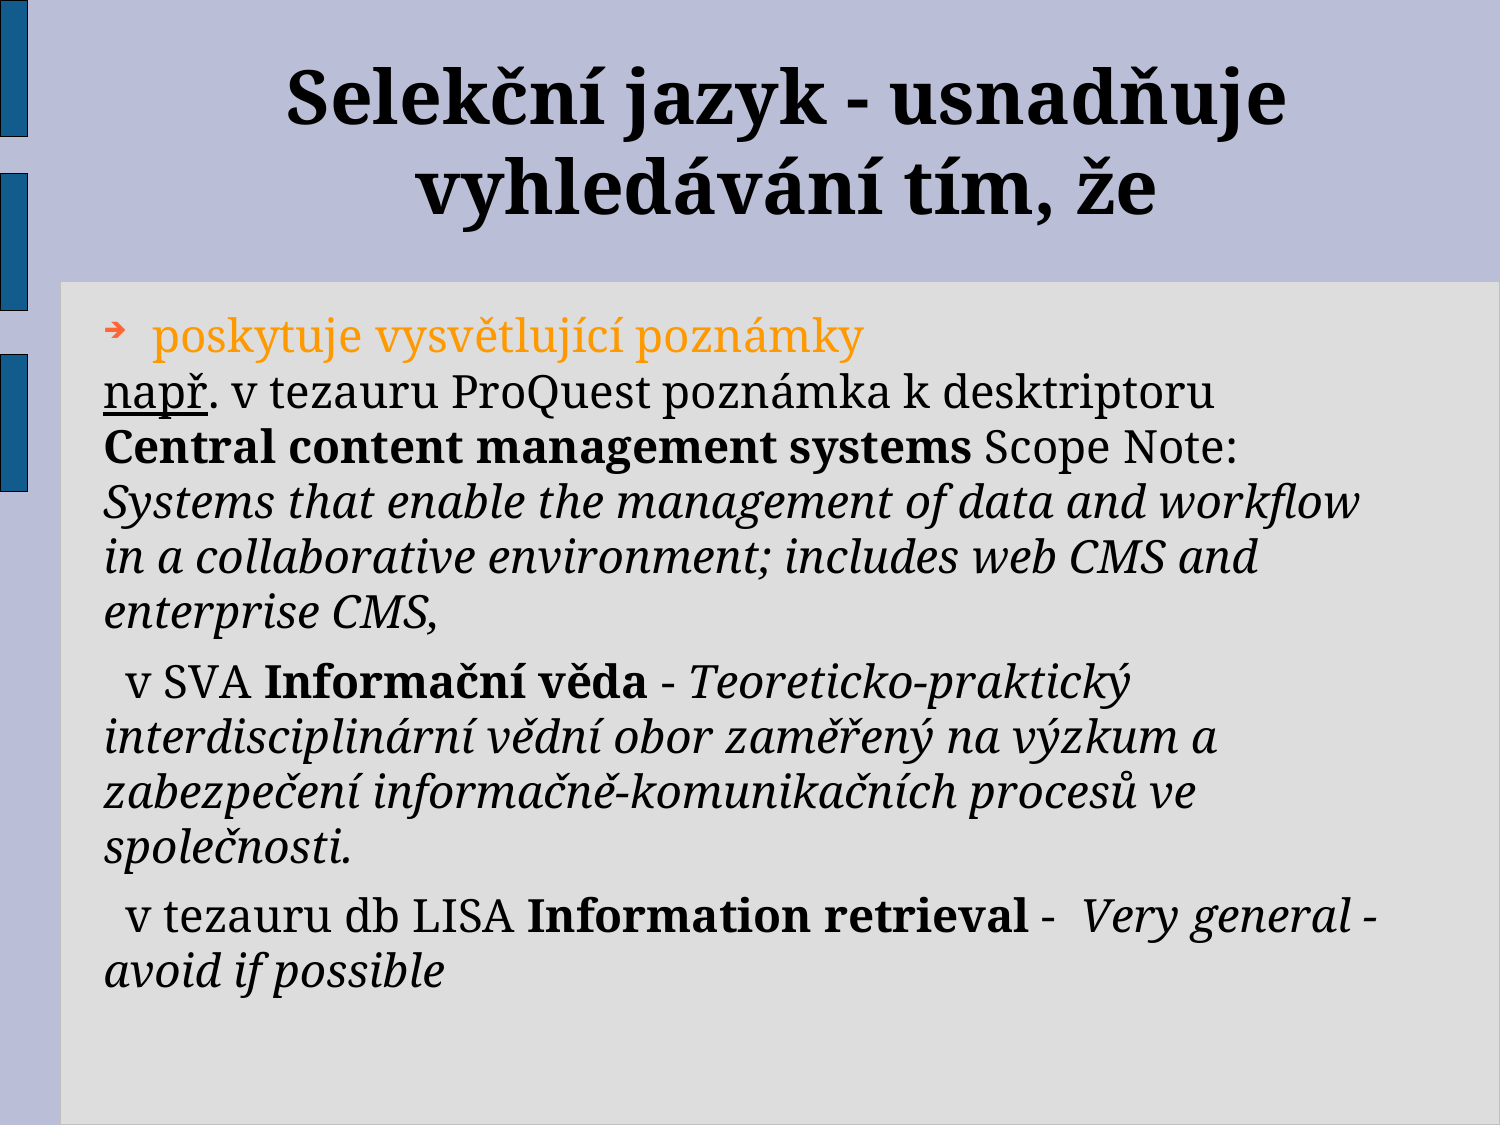

# Selekční jazyk - usnadňuje vyhledávání tím, že
 poskytuje vysvětlující poznámky
např. v tezauru ProQuest poznámka k desktriptoru Central content management systems Scope Note: Systems that enable the management of data and workflow in a collaborative environment; includes web CMS and enterprise CMS,
v SVA Informační věda - Teoreticko-praktický interdisciplinární vědní obor zaměřený na výzkum a zabezpečení informačně-komunikačních procesů ve společnosti.
v tezauru db LISA Information retrieval - Very general - avoid if possible